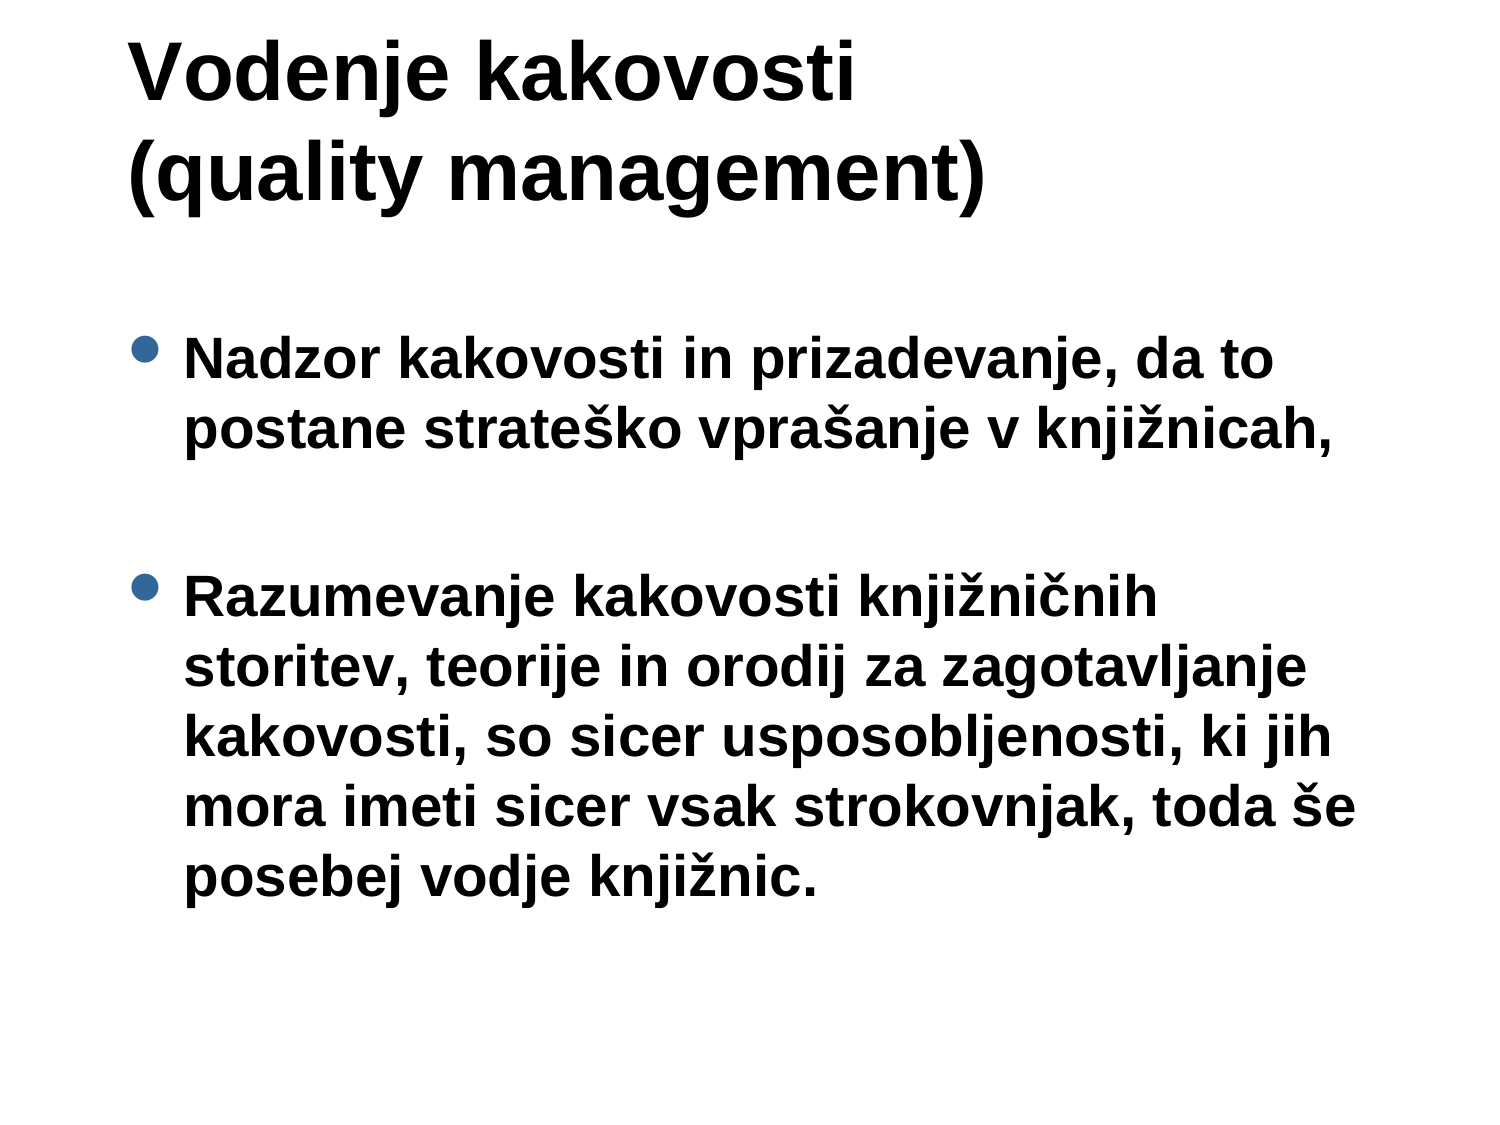

# Vodenje kakovosti (quality management)
Nadzor kakovosti in prizadevanje, da to postane strateško vprašanje v knjižnicah,
Razumevanje kakovosti knjižničnih storitev, teorije in orodij za zagotavljanje kakovosti, so sicer usposobljenosti, ki jih mora imeti sicer vsak strokovnjak, toda še posebej vodje knjižnic.